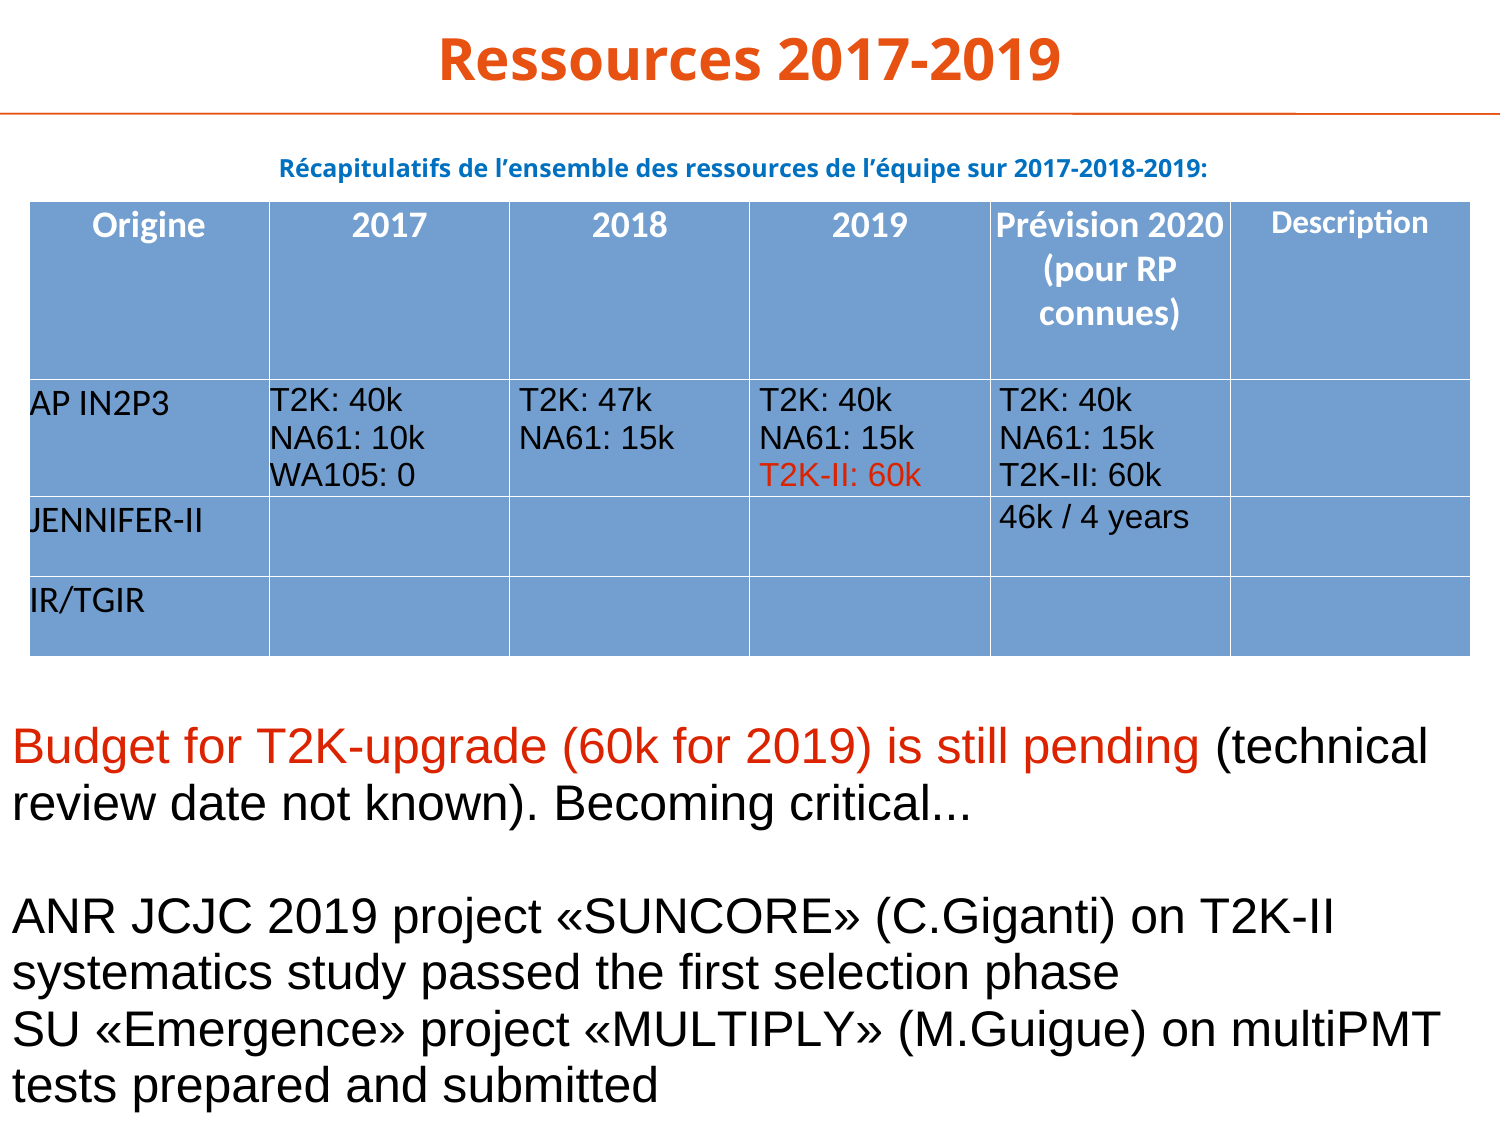

Ressources 2017-2019
Récapitulatifs de l’ensemble des ressources de l’équipe sur 2017-2018-2019:
| Origine | 2017 | 2018 | 2019 | Prévision 2020 (pour RP connues) | Description |
| --- | --- | --- | --- | --- | --- |
| AP IN2P3 | T2K: 40k NA61: 10k WA105: 0 | T2K: 47k NA61: 15k | T2K: 40k NA61: 15k T2K-II: 60k | T2K: 40k NA61: 15k T2K-II: 60k | |
| JENNIFER-II | | | | 46k / 4 years | |
| IR/TGIR | | | | | |
Budget for T2K-upgrade (60k for 2019) is still pending (technical
review date not known). Becoming critical...
ANR JCJC 2019 project «SUNCORE» (C.Giganti) on T2K-II
systematics study passed the first selection phase
SU «Emergence» project «MULTIPLY» (M.Guigue) on multiPMT
tests prepared and submitted